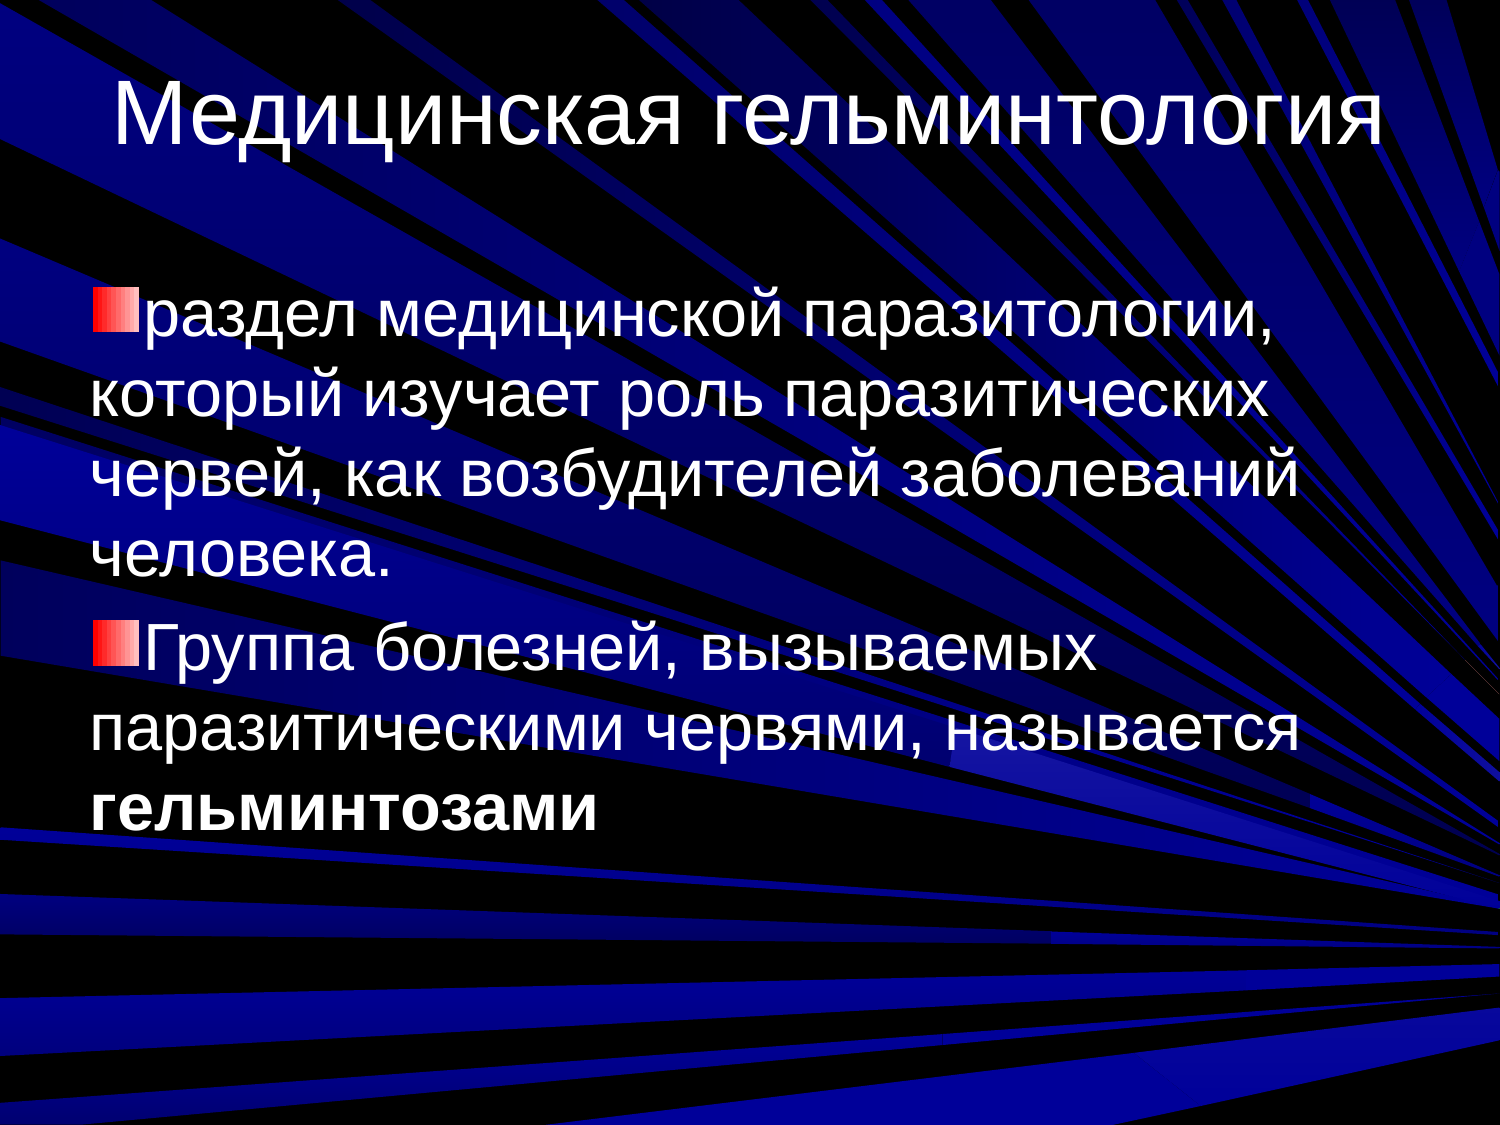

# Медицинская гельминтология
раздел медицинской паразитологии, который изучает роль паразитических червей, как возбудителей заболеваний человека.
Группа болезней, вызываемых паразитическими червями, называется гельминтозами